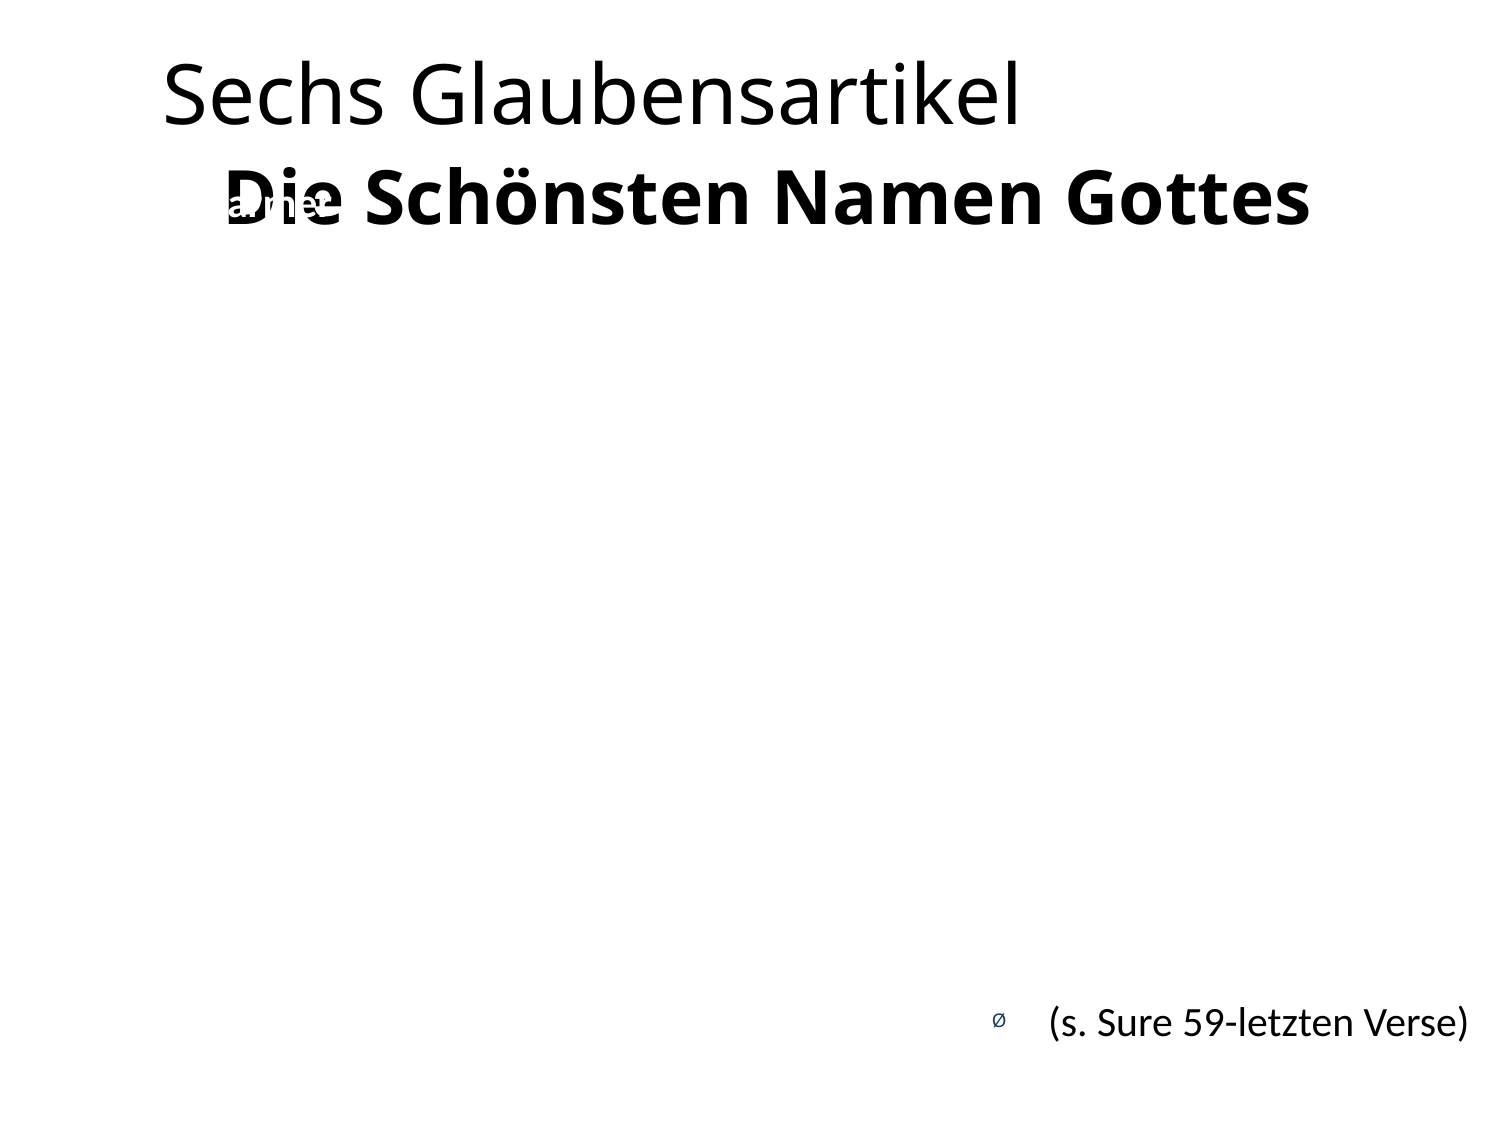

Sechs Glaubensartikel
# Die Schönsten Namen Gottes
Der Einzige, der Niemanden neben sich hat
Der Erbarmer
Der Barmherzige
Der Herrscher, König der Könige, Gesetzgeber
Der Heilige
Der Friede
Der Überzeugte, der Sichernde
Der Beschützer, der Hüter
Der Allmächtige
Der Unterwerfer
Der Erhabene, der Stolze
Der Schöpfer
Der Erschaffer (der alles aus dem Nichts erschuf)
Der Former
Der Allweise
(s. Sure 59-letzten Verse)